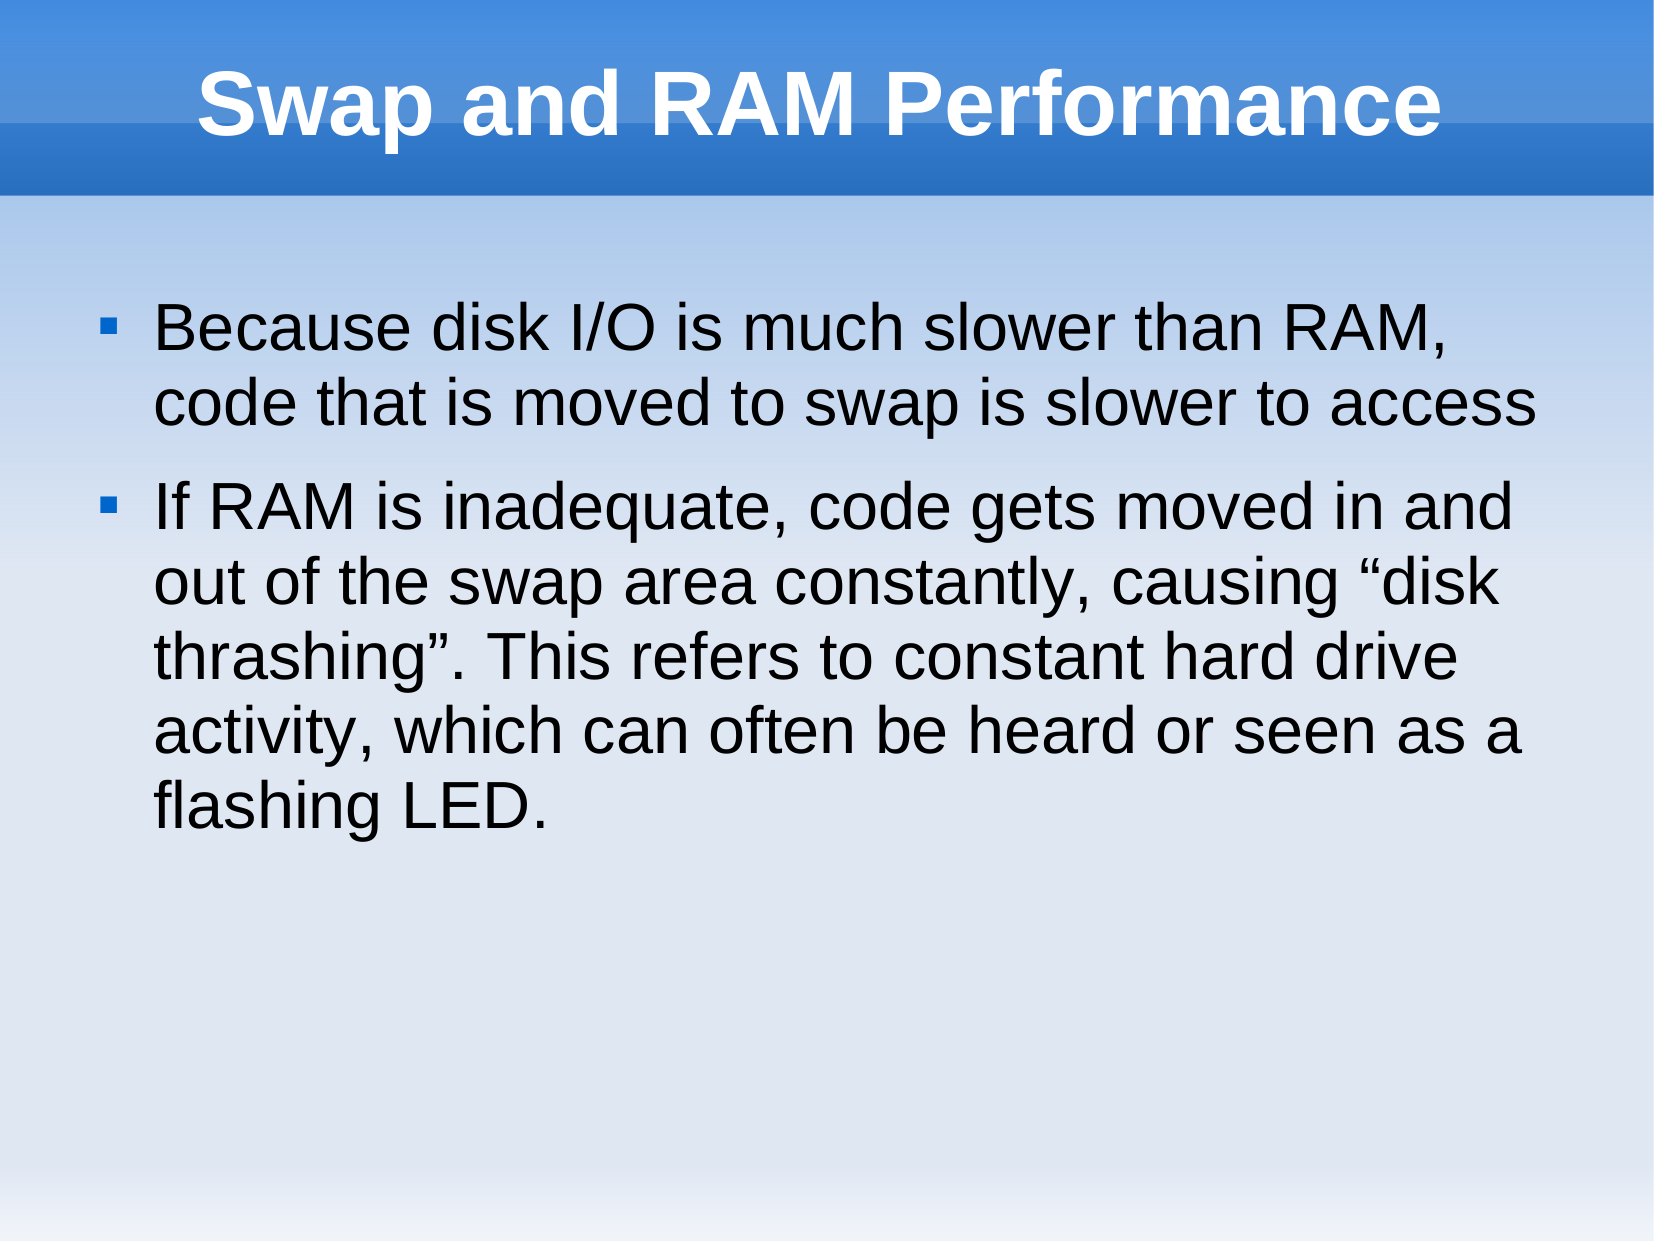

# Swap and RAM Performance
Because disk I/O is much slower than RAM, code that is moved to swap is slower to access
If RAM is inadequate, code gets moved in and out of the swap area constantly, causing “disk thrashing”. This refers to constant hard drive activity, which can often be heard or seen as a flashing LED.